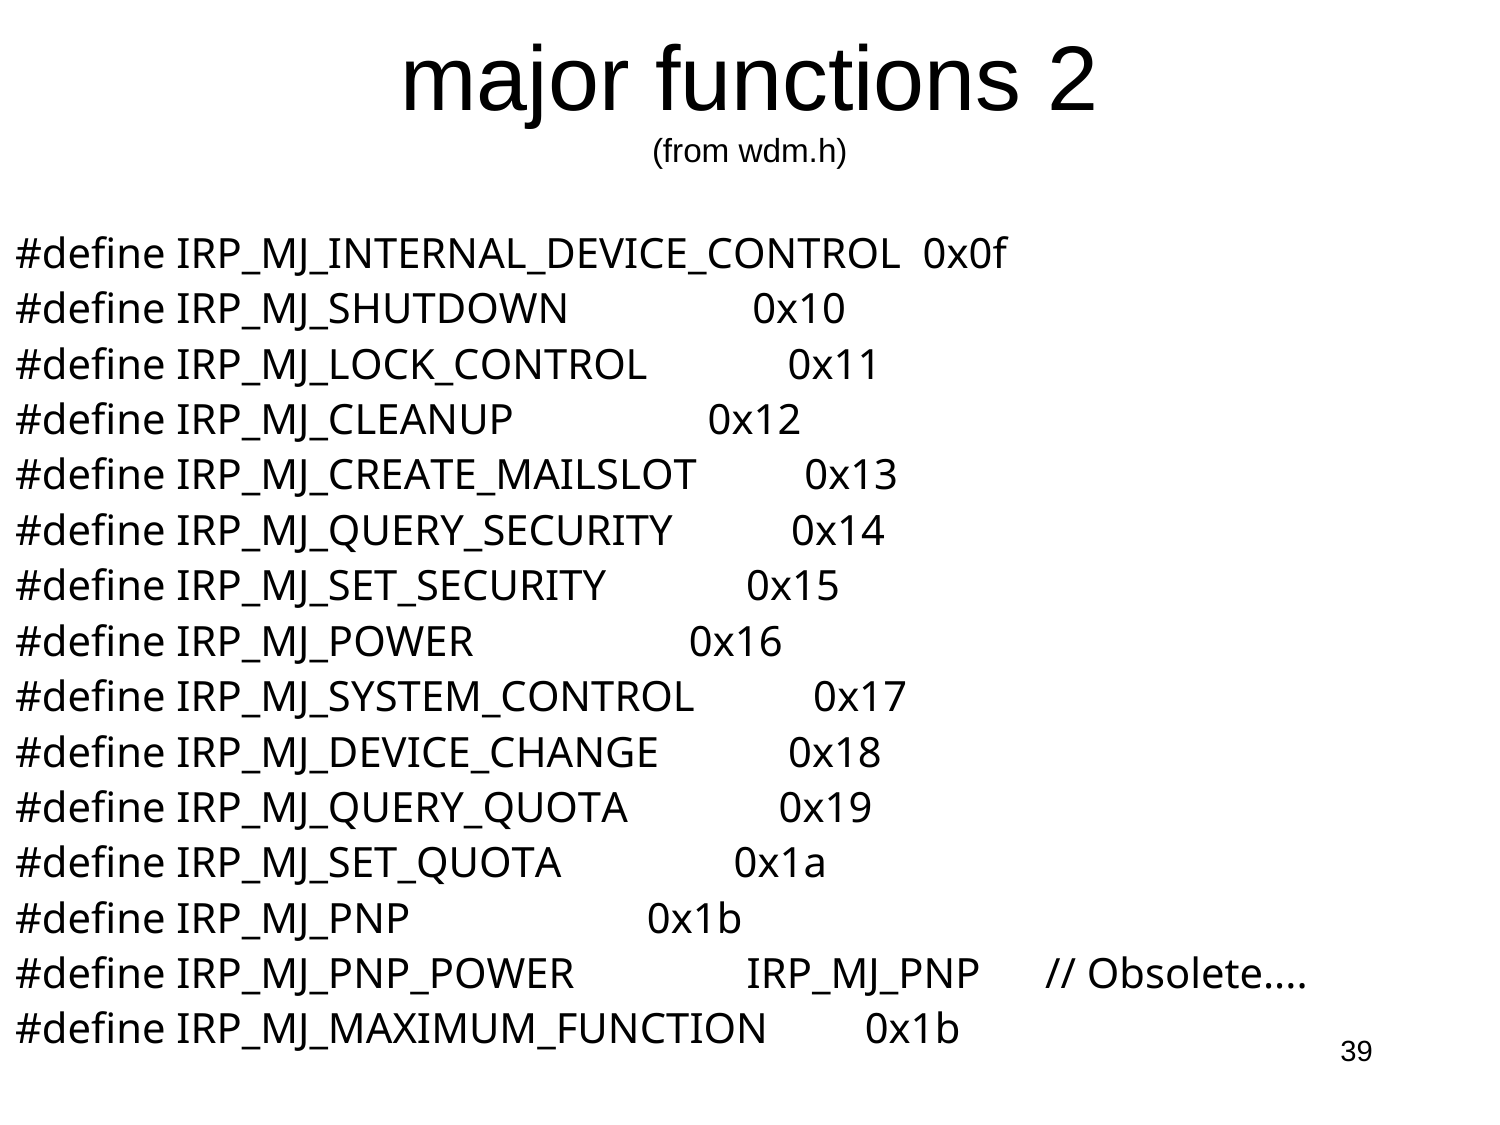

# major functions 2 (from wdm.h)
#define IRP_MJ_INTERNAL_DEVICE_CONTROL 0x0f
#define IRP_MJ_SHUTDOWN 0x10
#define IRP_MJ_LOCK_CONTROL 0x11
#define IRP_MJ_CLEANUP 0x12
#define IRP_MJ_CREATE_MAILSLOT 0x13
#define IRP_MJ_QUERY_SECURITY 0x14
#define IRP_MJ_SET_SECURITY 0x15
#define IRP_MJ_POWER 0x16
#define IRP_MJ_SYSTEM_CONTROL 0x17
#define IRP_MJ_DEVICE_CHANGE 0x18
#define IRP_MJ_QUERY_QUOTA 0x19
#define IRP_MJ_SET_QUOTA 0x1a
#define IRP_MJ_PNP 0x1b
#define IRP_MJ_PNP_POWER IRP_MJ_PNP // Obsolete....
#define IRP_MJ_MAXIMUM_FUNCTION 0x1b